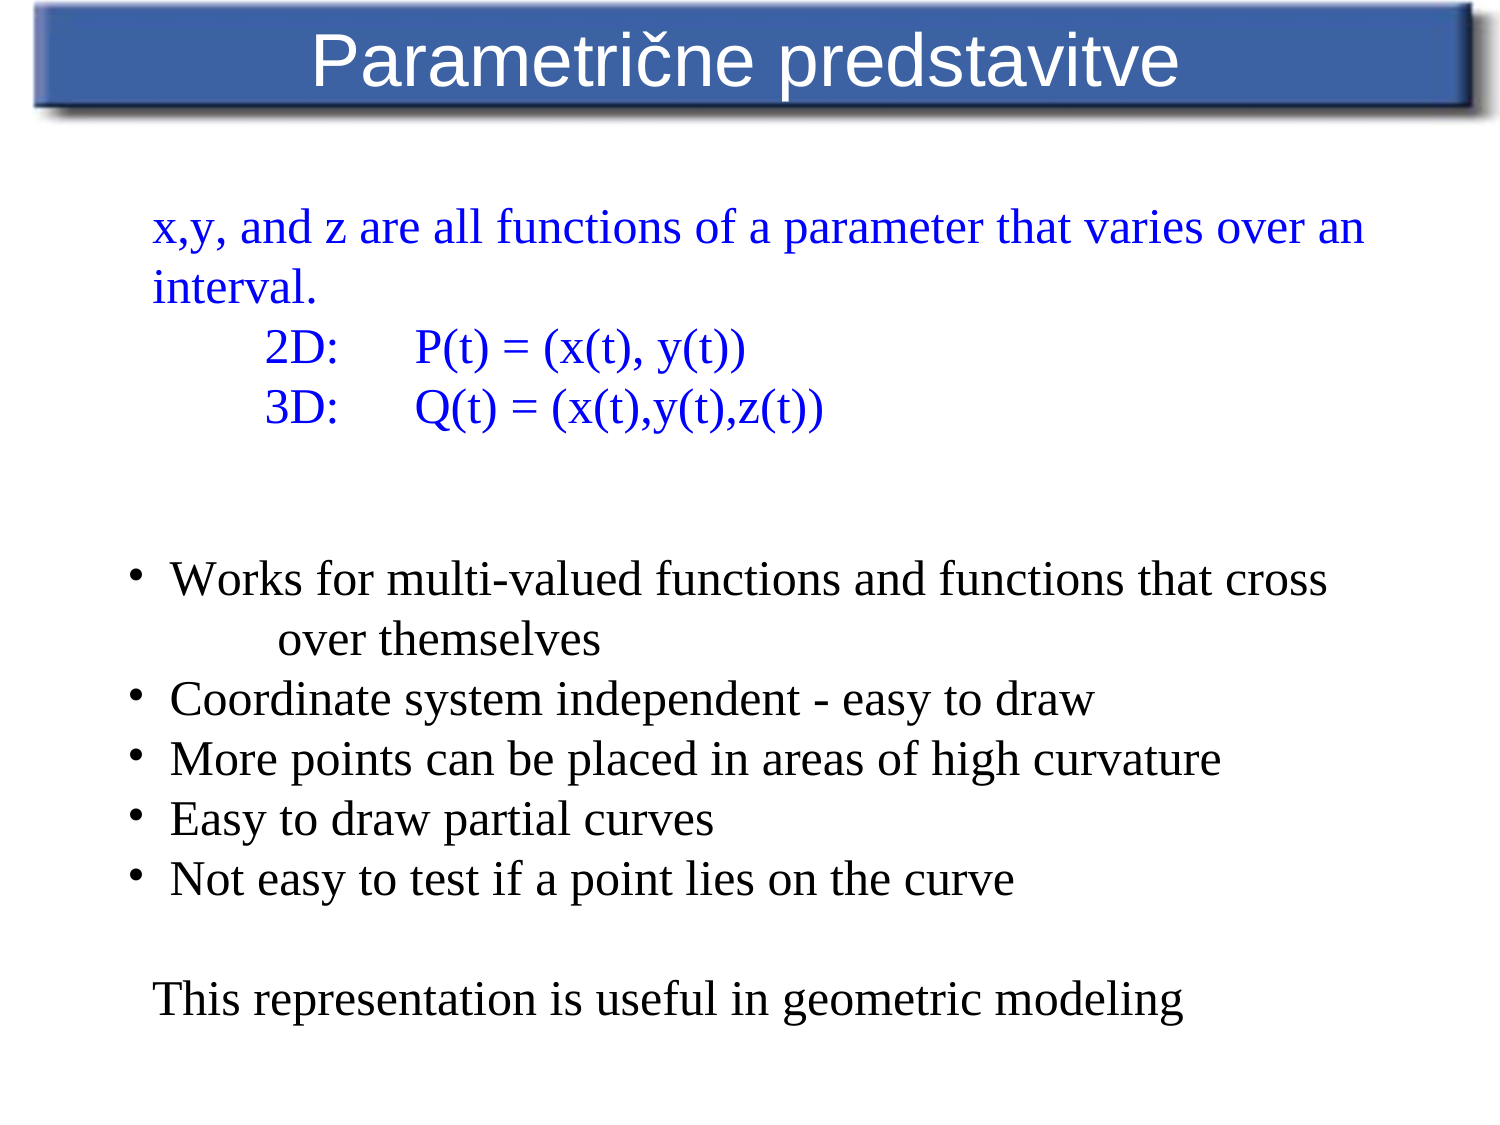

# Parametrične predstavitve
	x,y, and z are all functions of a parameter that varies over an interval.
		2D: 	P(t) = (x(t), y(t))
		3D:	Q(t) = (x(t),y(t),z(t))
 Works for multi-valued functions and functions that cross 	over themselves
 Coordinate system independent - easy to draw
 More points can be placed in areas of high curvature
 Easy to draw partial curves
 Not easy to test if a point lies on the curve
 This representation is useful in geometric modeling